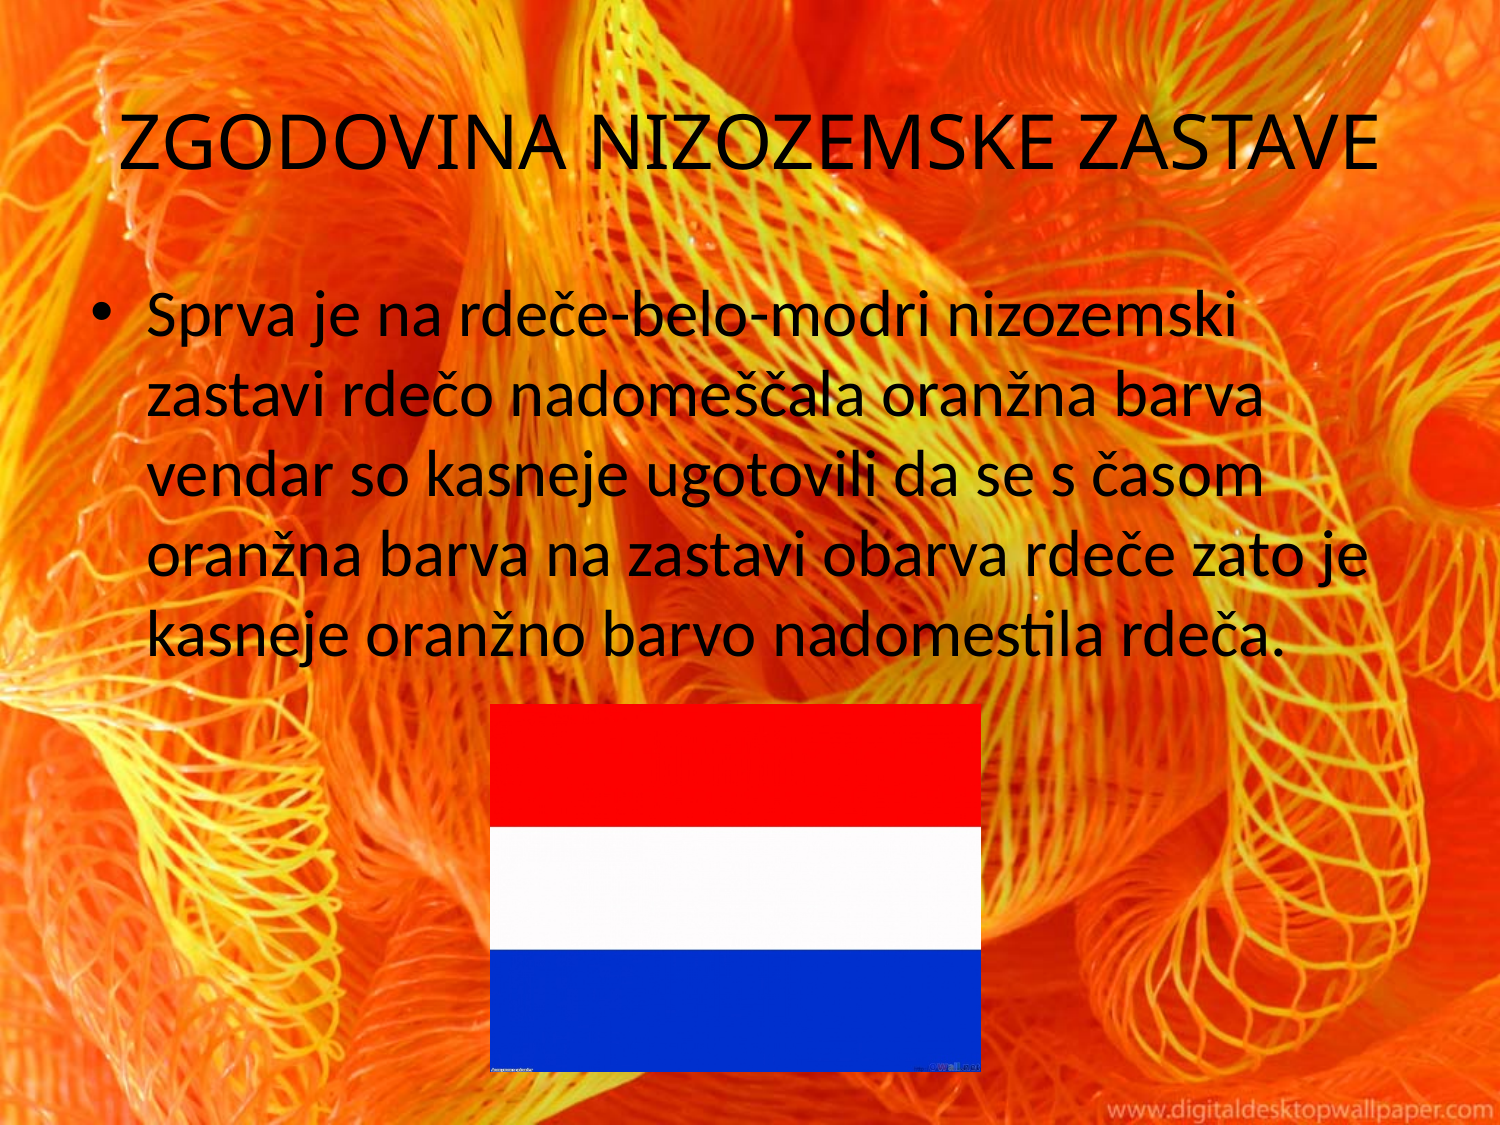

# ZGODOVINA NIZOZEMSKE ZASTAVE
Sprva je na rdeče-belo-modri nizozemski zastavi rdečo nadomeščala oranžna barva vendar so kasneje ugotovili da se s časom oranžna barva na zastavi obarva rdeče zato je kasneje oranžno barvo nadomestila rdeča.